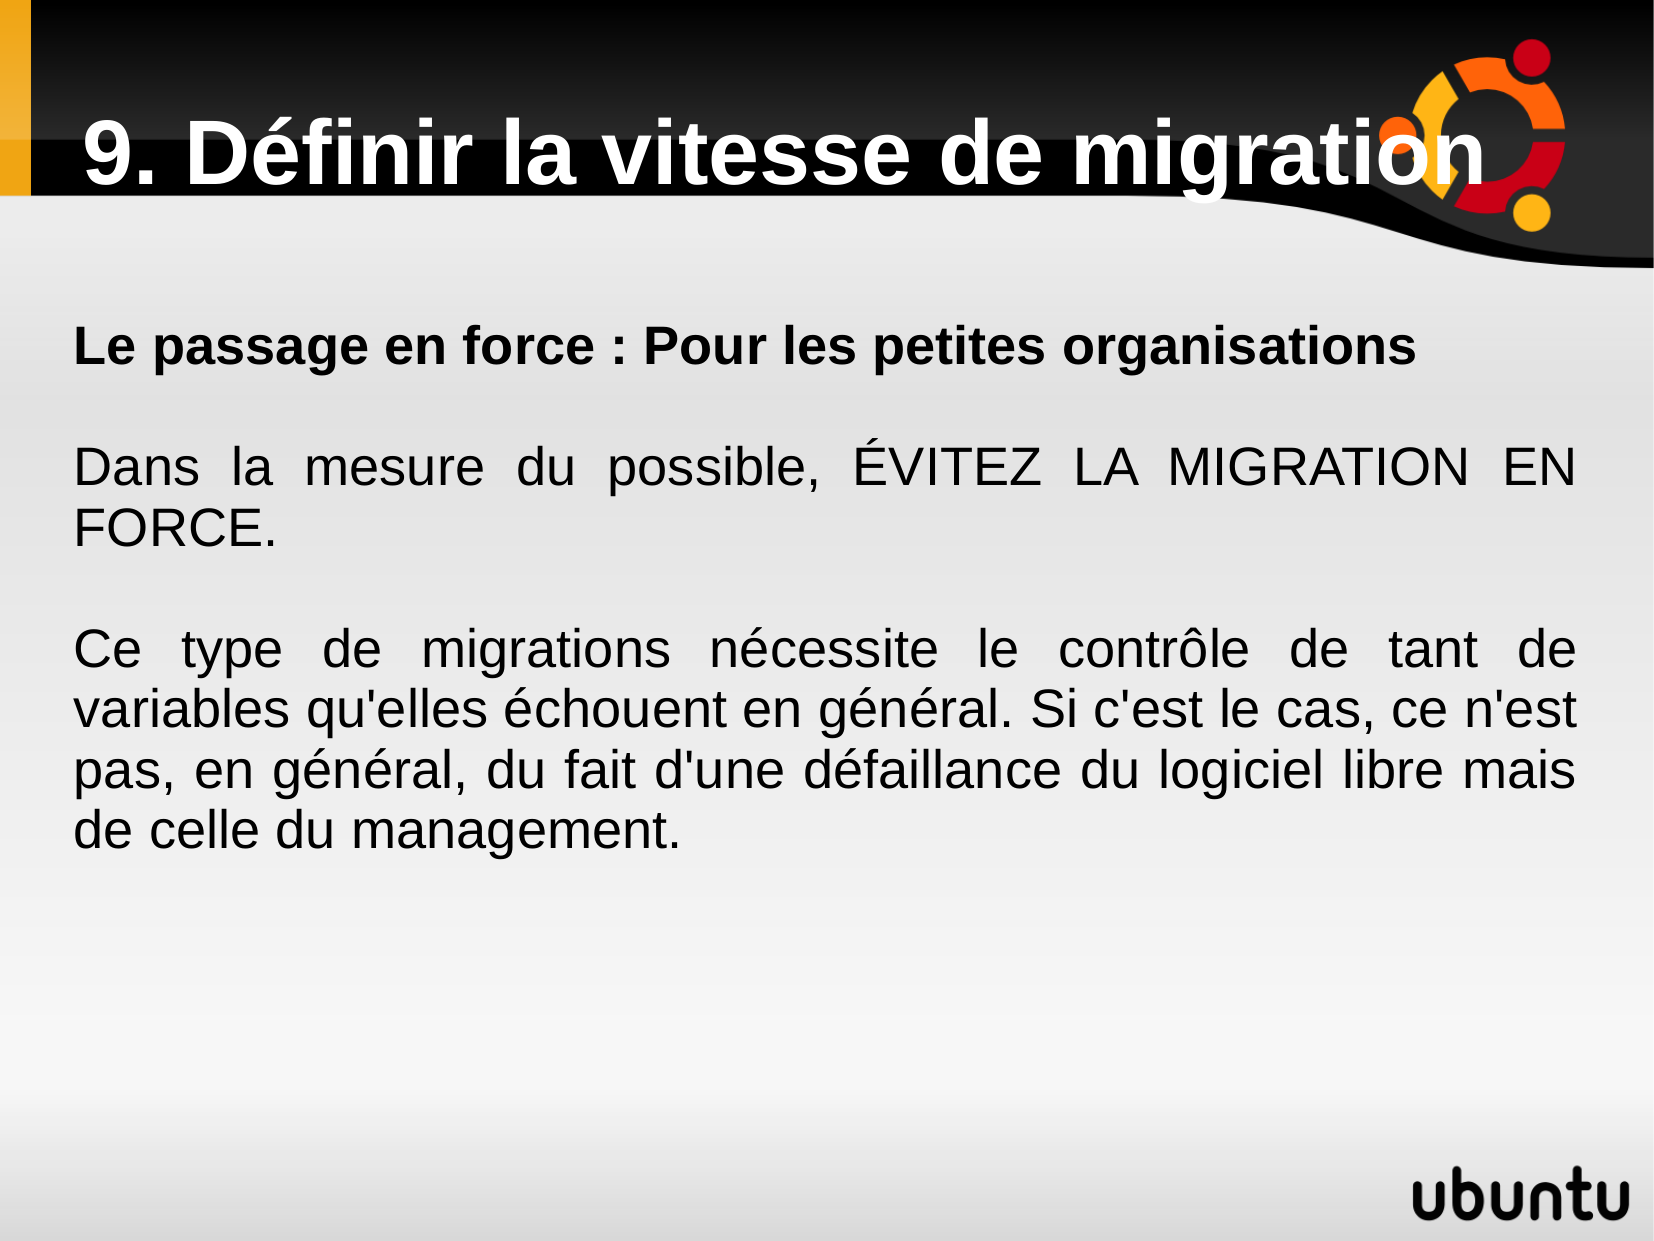

# 9. Définir la vitesse de migration
Le passage en force : Pour les petites organisations
Dans la mesure du possible, ÉVITEZ LA MIGRATION EN FORCE.
Ce type de migrations nécessite le contrôle de tant de variables qu'elles échouent en général. Si c'est le cas, ce n'est pas, en général, du fait d'une défaillance du logiciel libre mais de celle du management.